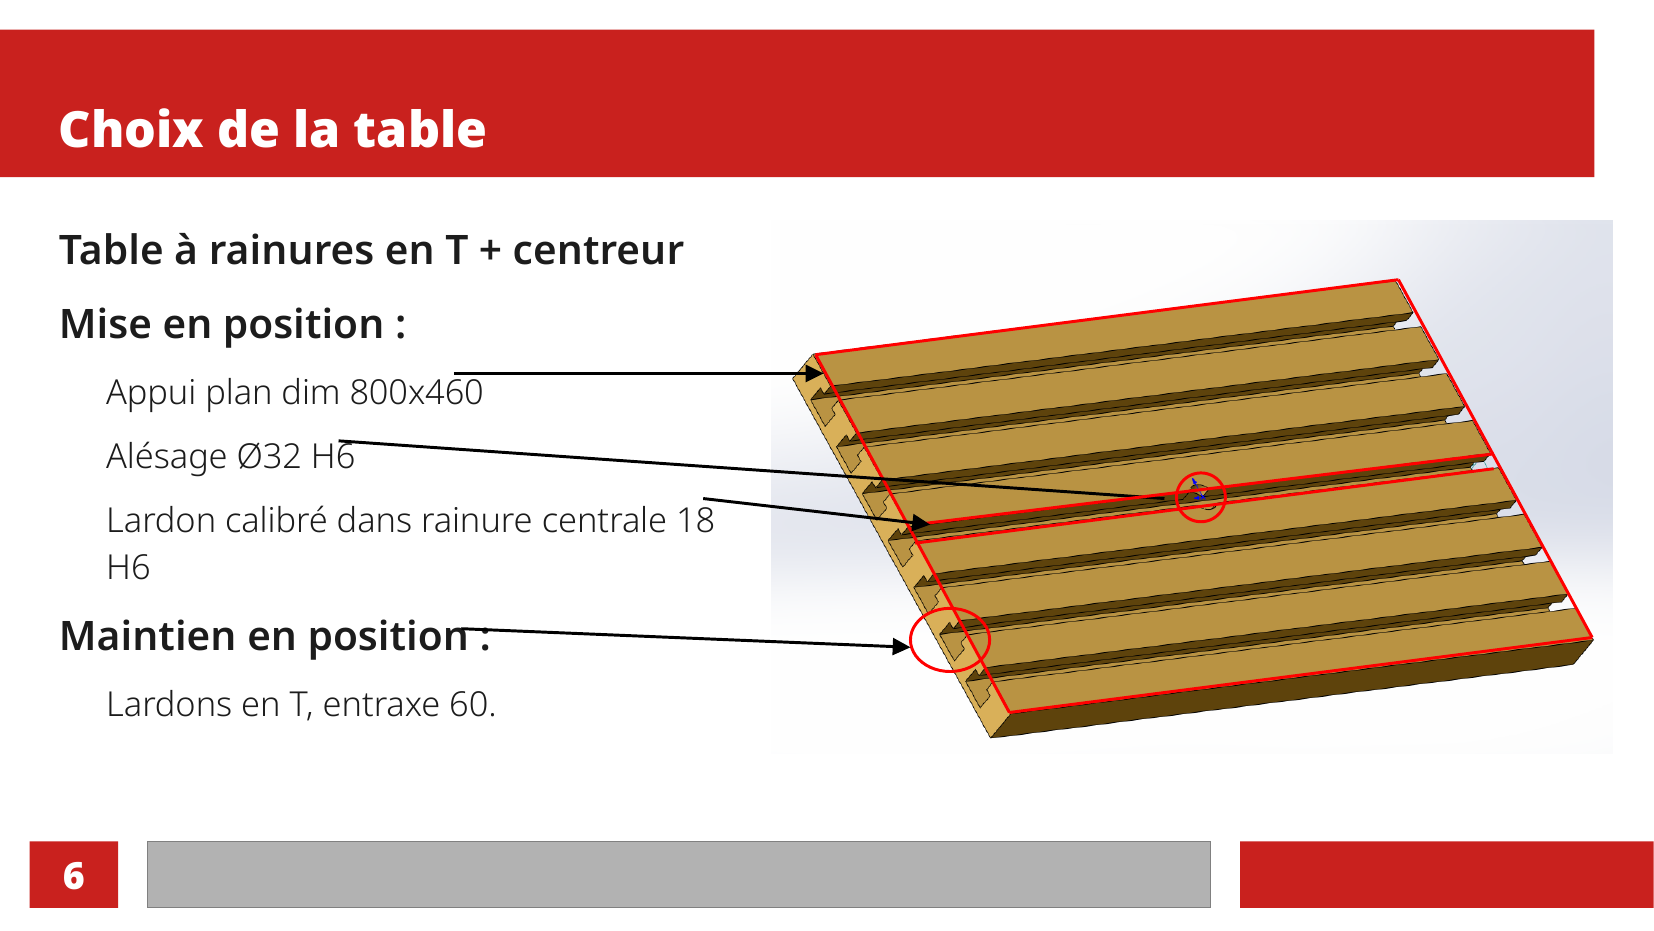

# Choix de la table
Table à rainures en T + centreur
Mise en position :
Appui plan dim 800x460
Alésage Ø32 H6
Lardon calibré dans rainure centrale 18 H6
Maintien en position :
Lardons en T, entraxe 60.
6